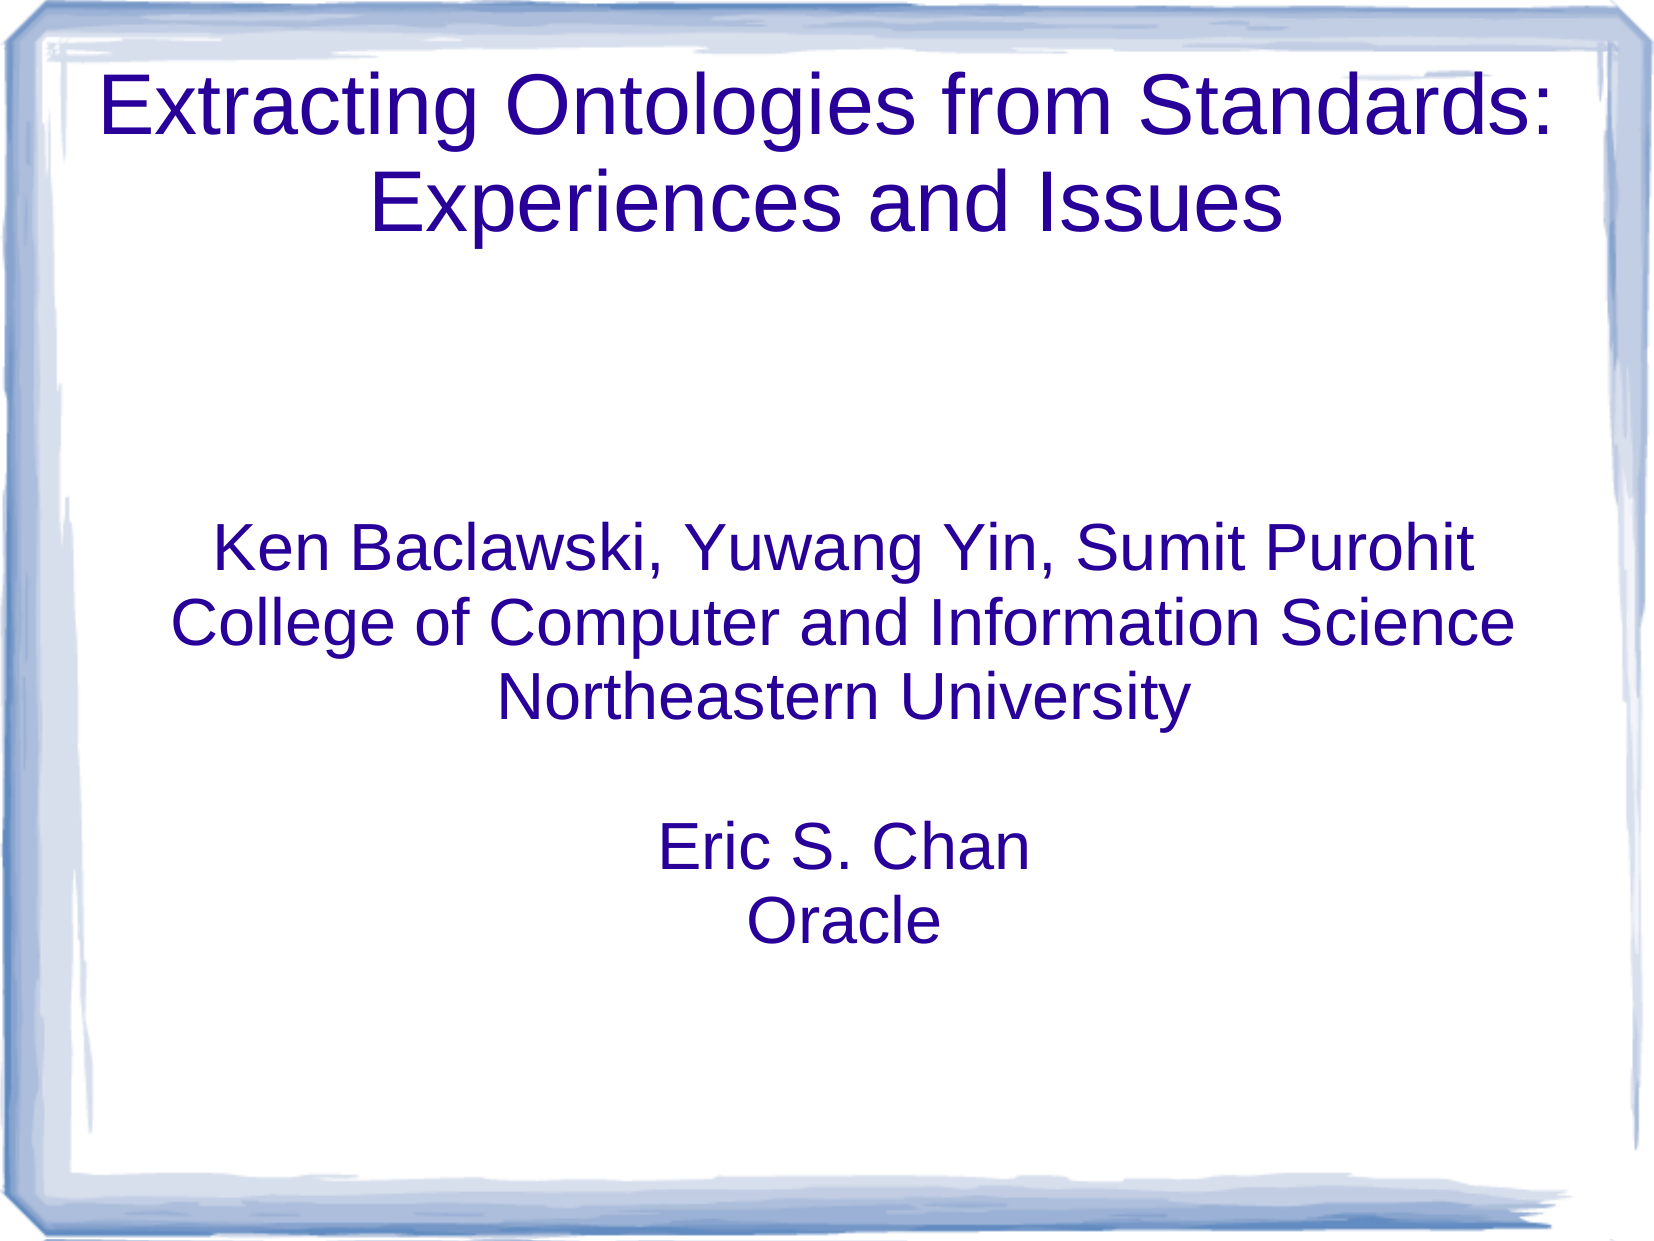

# Extracting Ontologies from Standards: Experiences and Issues
Ken Baclawski, Yuwang Yin, Sumit Purohit
College of Computer and Information Science
Northeastern University
Eric S. Chan
Oracle